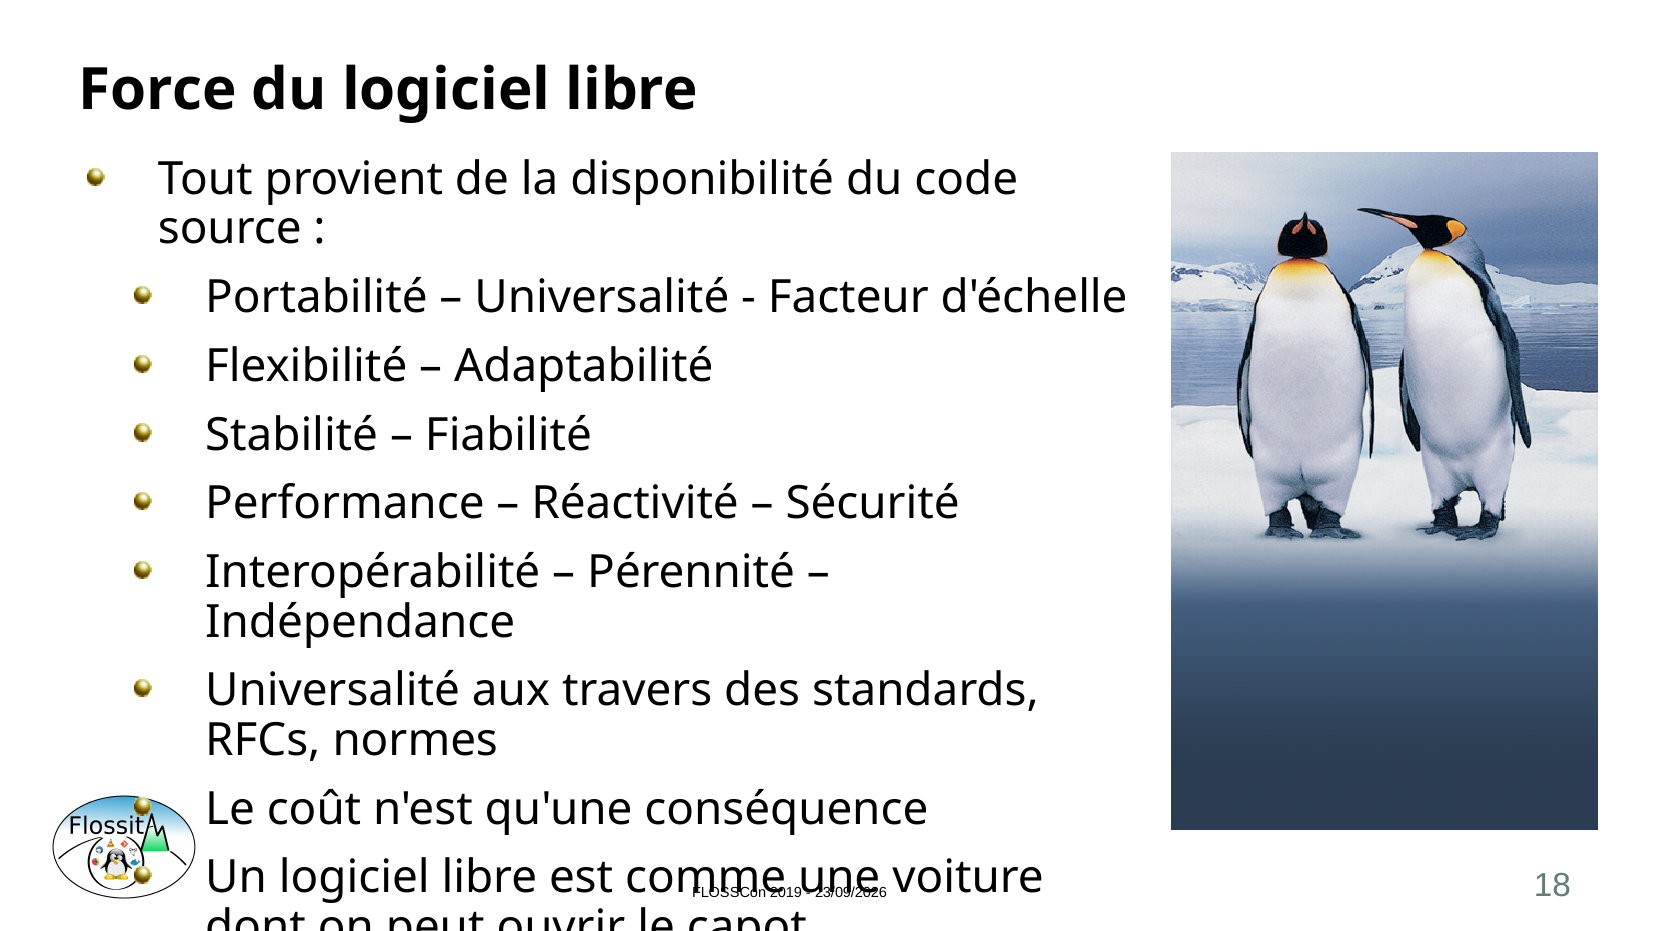

Force du logiciel libre
# Tout provient de la disponibilité du code source :
Portabilité – Universalité - Facteur d'échelle
Flexibilité – Adaptabilité
Stabilité – Fiabilité
Performance – Réactivité – Sécurité
Interopérabilité – Pérennité – Indépendance
Universalité aux travers des standards, RFCs, normes
Le coût n'est qu'une conséquence
Un logiciel libre est comme une voiture dont on peut ouvrir le capot
18